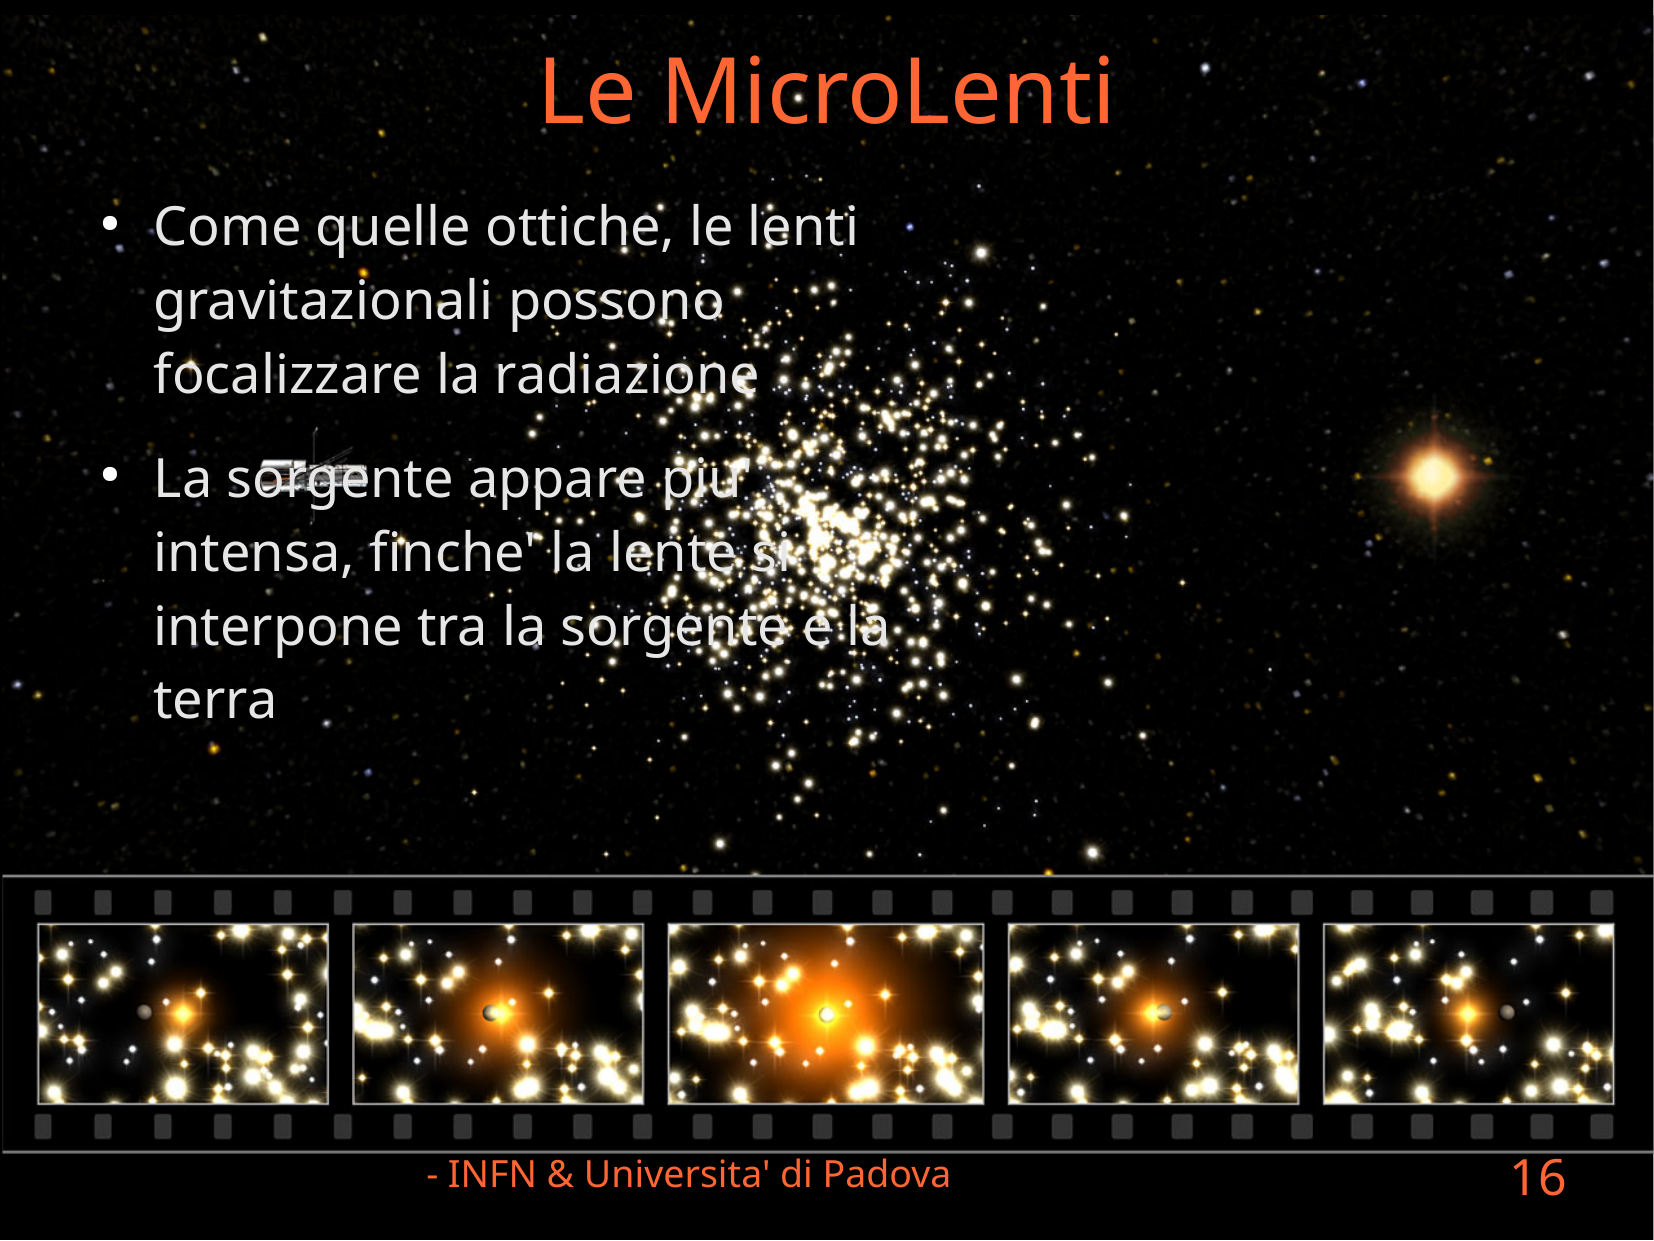

# Le MicroLenti
Come quelle ottiche, le lenti gravitazionali possono focalizzare la radiazione
La sorgente appare piu' intensa, finche' la lente si interpone tra la sorgente e la terra